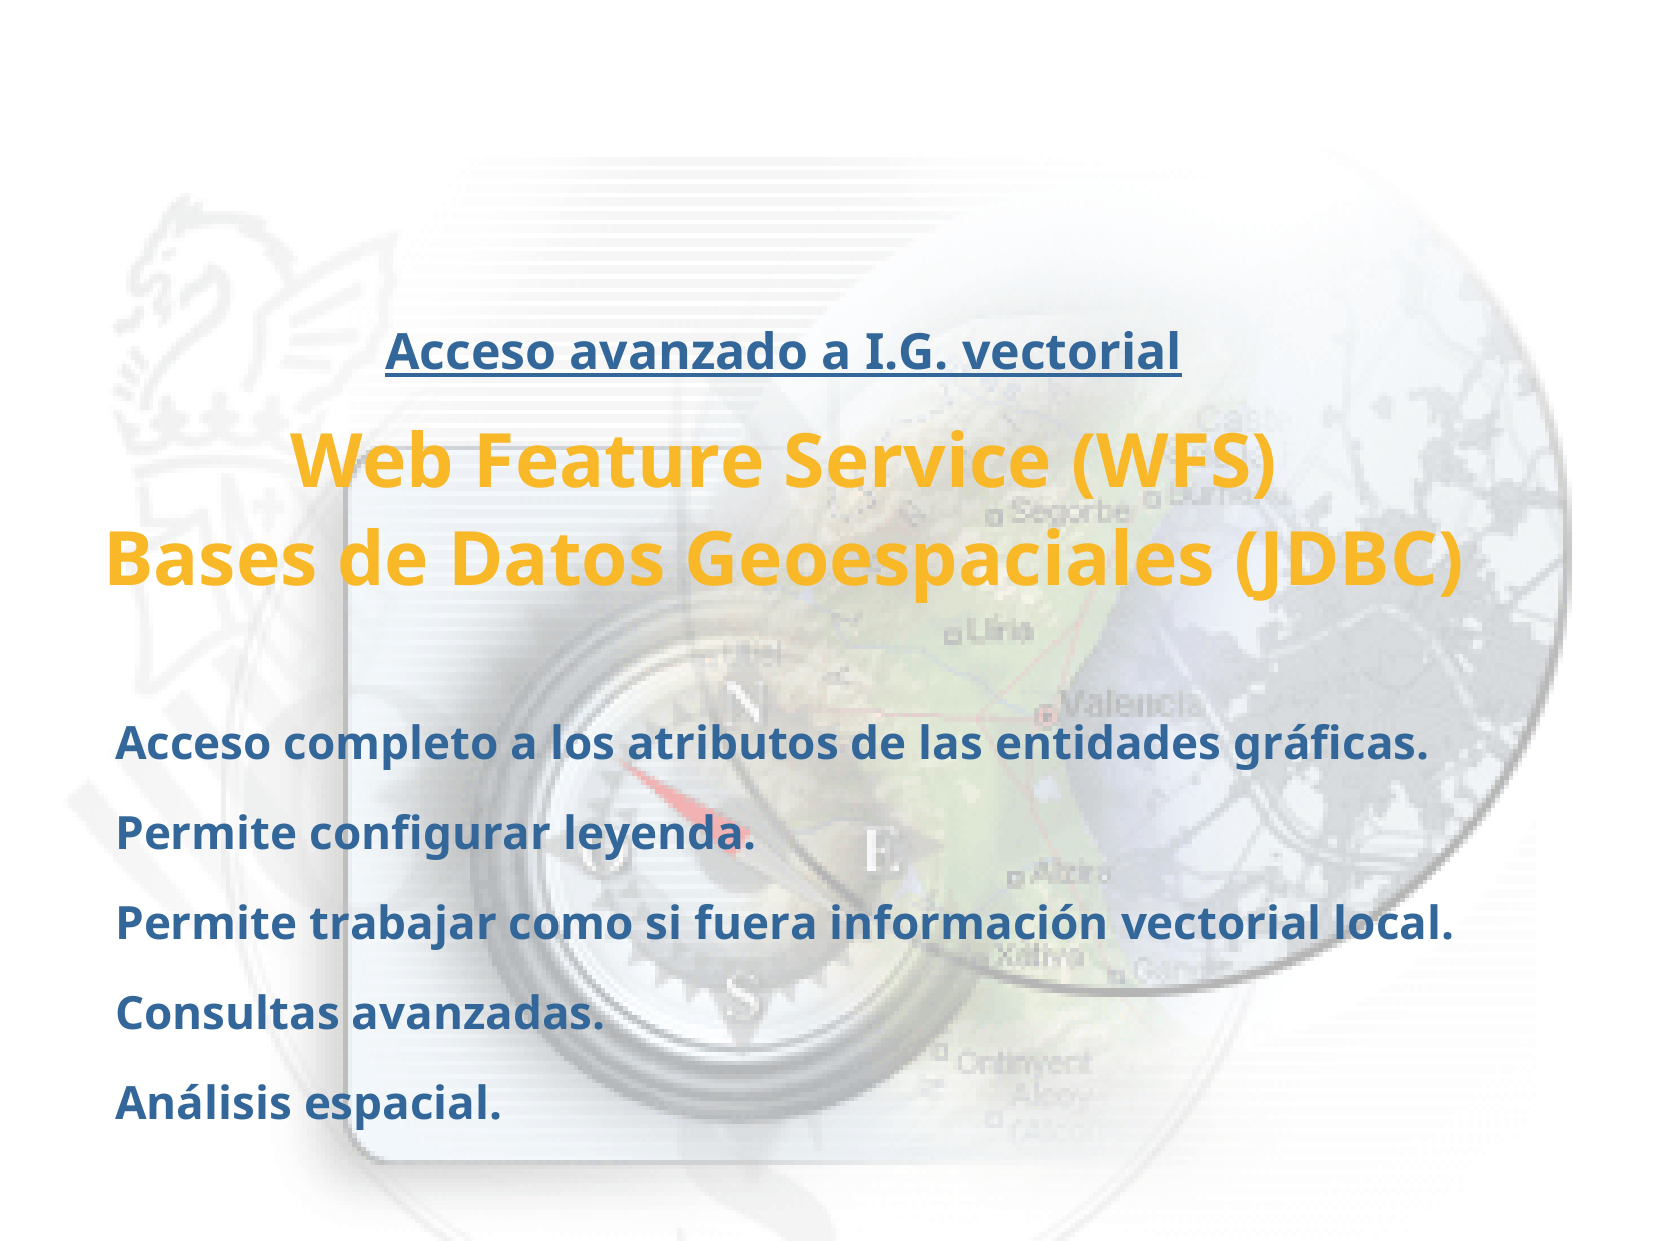

Acceso avanzado a I.G. vectorial
Web Feature Service (WFS)
Bases de Datos Geoespaciales (JDBC)
 Acceso completo a los atributos de las entidades gráficas.
 Permite configurar leyenda.
 Permite trabajar como si fuera información vectorial local.
 Consultas avanzadas.
 Análisis espacial.